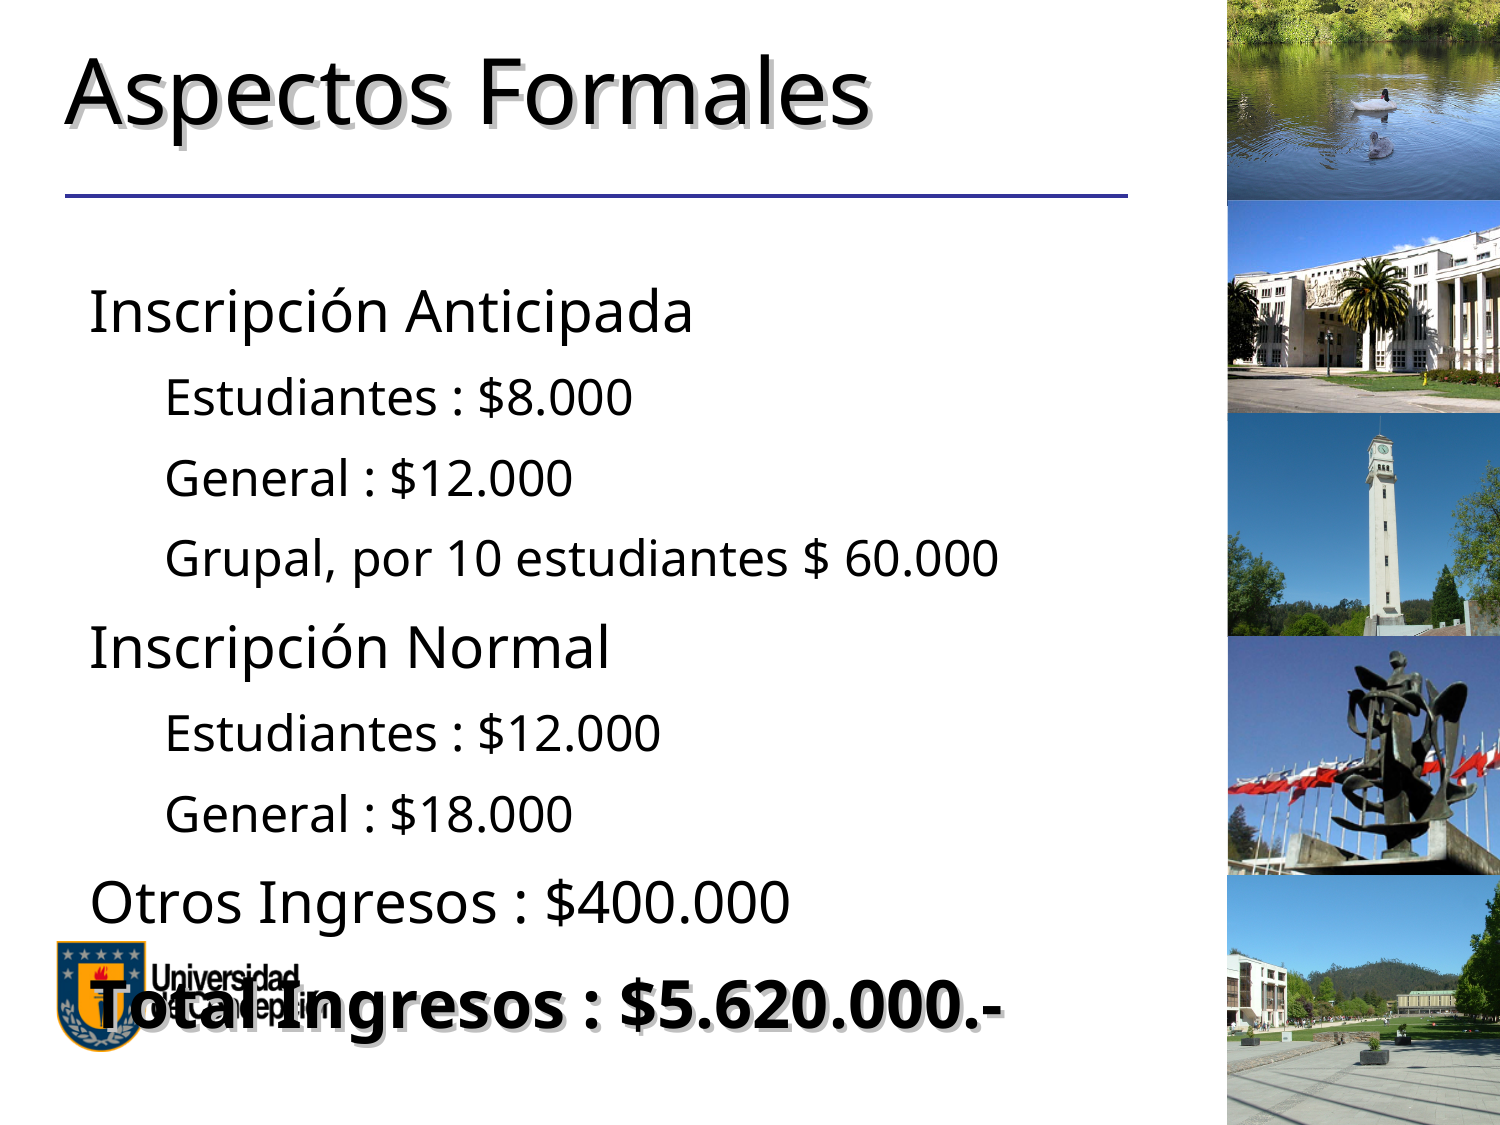

# Aspectos Formales
Inscripción Anticipada
Estudiantes : $8.000
General : $12.000
Grupal, por 10 estudiantes $ 60.000
Inscripción Normal
Estudiantes : $12.000
General : $18.000
Otros Ingresos : $400.000
Total Ingresos : $5.620.000.-